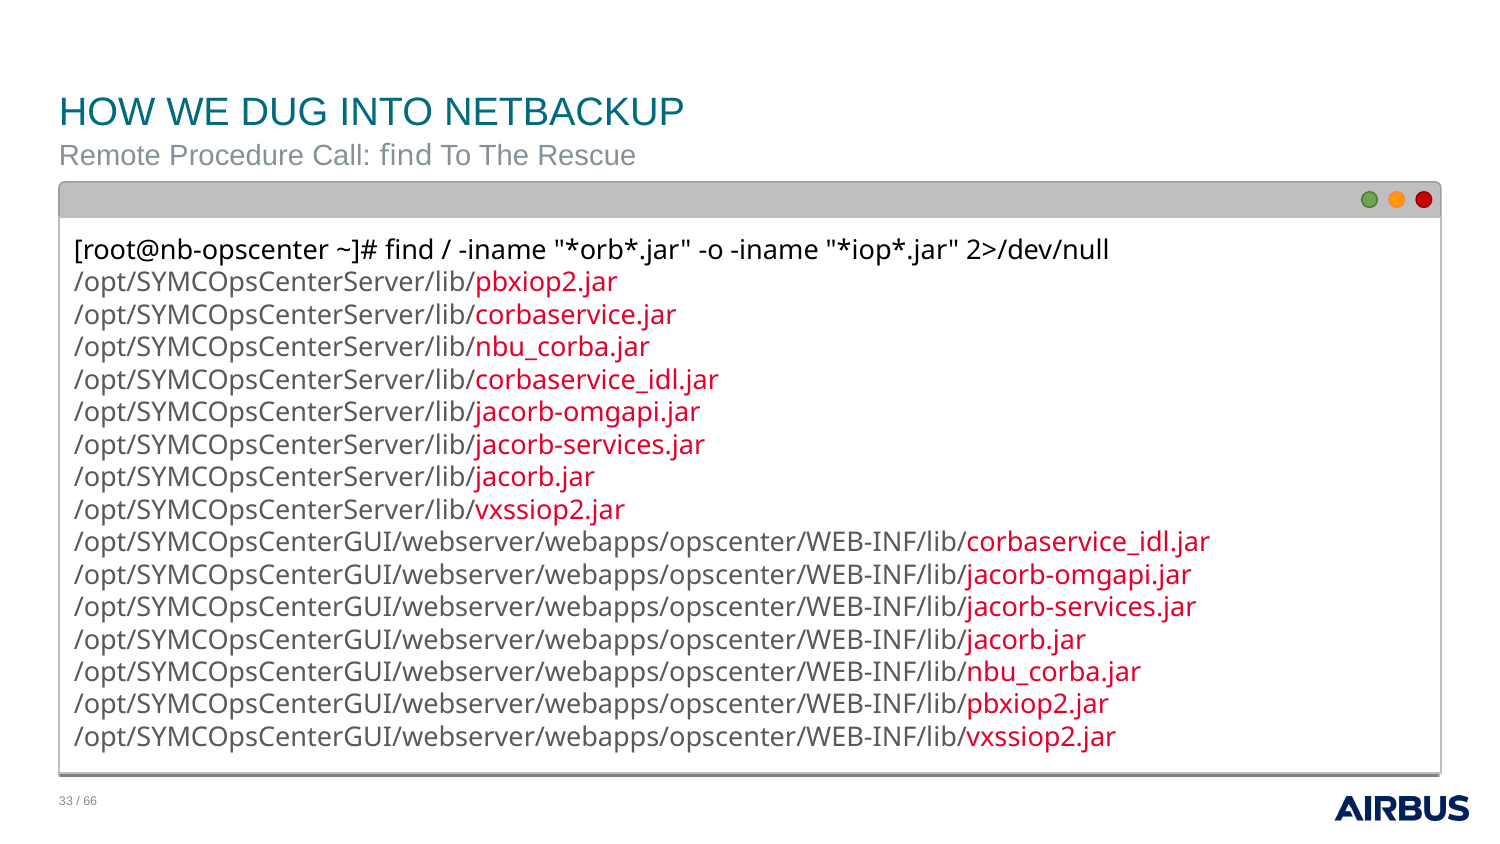

# HOW WE DUG INTO NETBACKUP Remote Procedure Call: find To The Rescue
[root@nb-opscenter ~]# find / -iname "*orb*.jar" -o -iname "*iop*.jar" 2>/dev/null
/opt/SYMCOpsCenterServer/lib/pbxiop2.jar
/opt/SYMCOpsCenterServer/lib/corbaservice.jar
/opt/SYMCOpsCenterServer/lib/nbu_corba.jar
/opt/SYMCOpsCenterServer/lib/corbaservice_idl.jar
/opt/SYMCOpsCenterServer/lib/jacorb-omgapi.jar
/opt/SYMCOpsCenterServer/lib/jacorb-services.jar
/opt/SYMCOpsCenterServer/lib/jacorb.jar
/opt/SYMCOpsCenterServer/lib/vxssiop2.jar
/opt/SYMCOpsCenterGUI/webserver/webapps/opscenter/WEB-INF/lib/corbaservice_idl.jar
/opt/SYMCOpsCenterGUI/webserver/webapps/opscenter/WEB-INF/lib/jacorb-omgapi.jar
/opt/SYMCOpsCenterGUI/webserver/webapps/opscenter/WEB-INF/lib/jacorb-services.jar
/opt/SYMCOpsCenterGUI/webserver/webapps/opscenter/WEB-INF/lib/jacorb.jar
/opt/SYMCOpsCenterGUI/webserver/webapps/opscenter/WEB-INF/lib/nbu_corba.jar
/opt/SYMCOpsCenterGUI/webserver/webapps/opscenter/WEB-INF/lib/pbxiop2.jar
/opt/SYMCOpsCenterGUI/webserver/webapps/opscenter/WEB-INF/lib/vxssiop2.jar